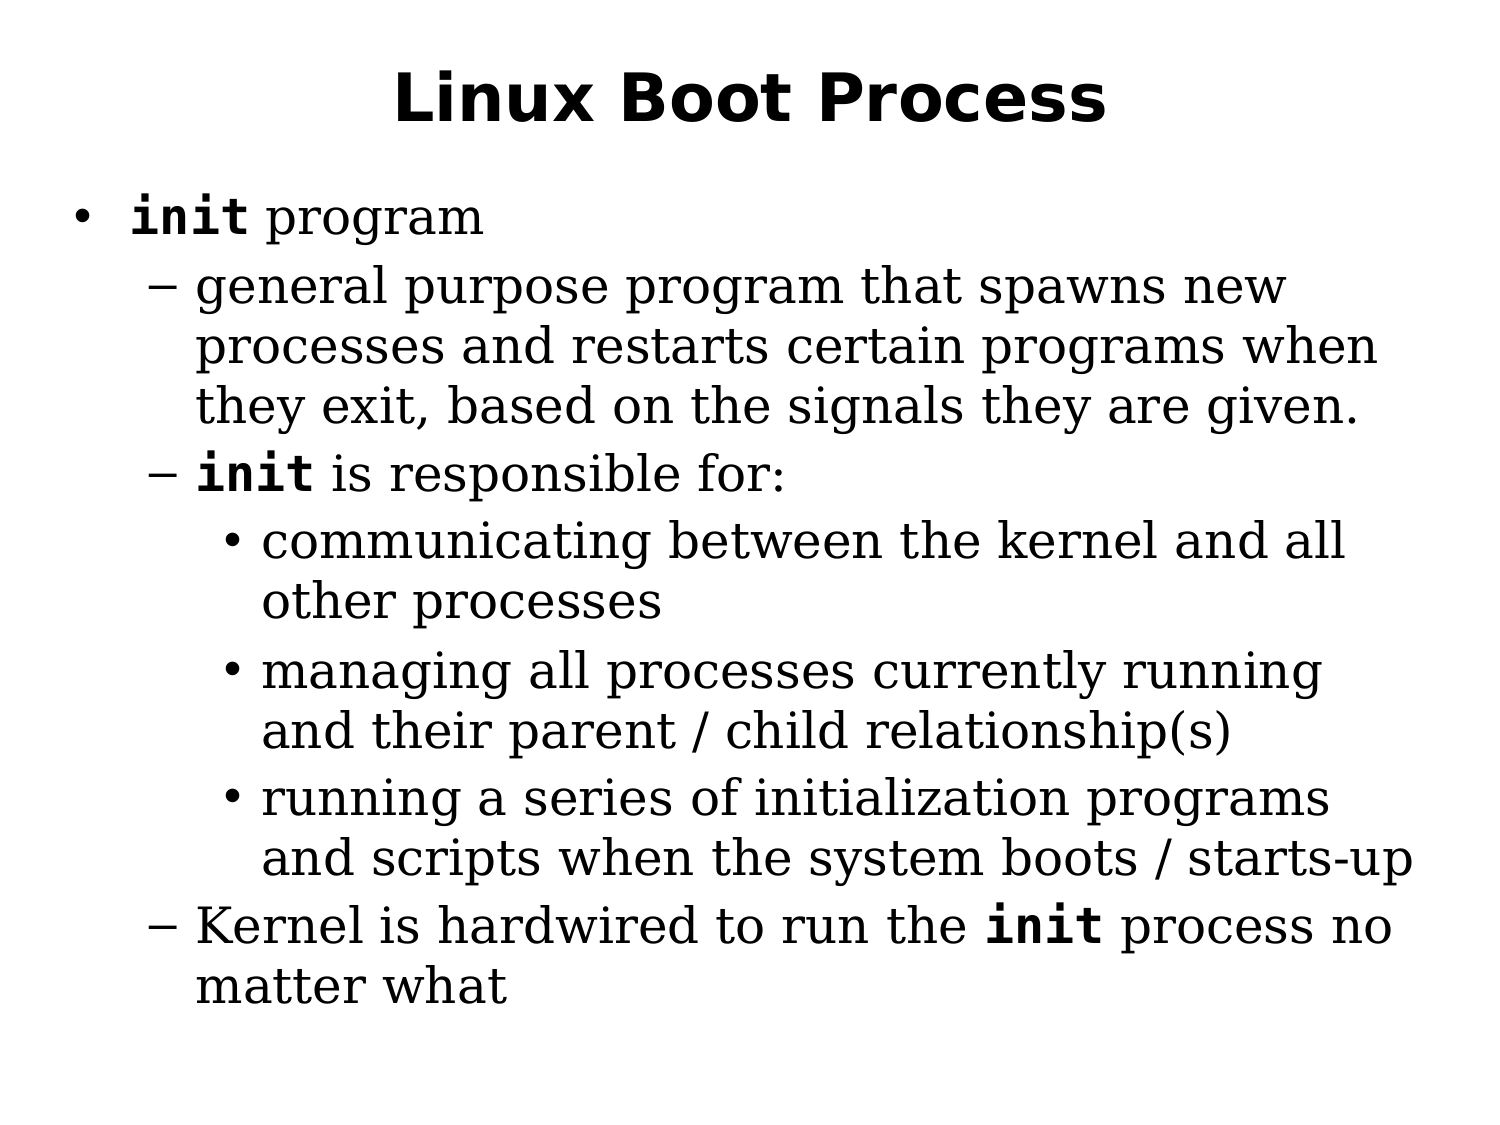

# Linux Boot Process
init program
general purpose program that spawns new processes and restarts certain programs when they exit, based on the signals they are given.
init is responsible for:
communicating between the kernel and all other processes
managing all processes currently running and their parent / child relationship(s)
running a series of initialization programs and scripts when the system boots / starts-up
Kernel is hardwired to run the init process no matter what